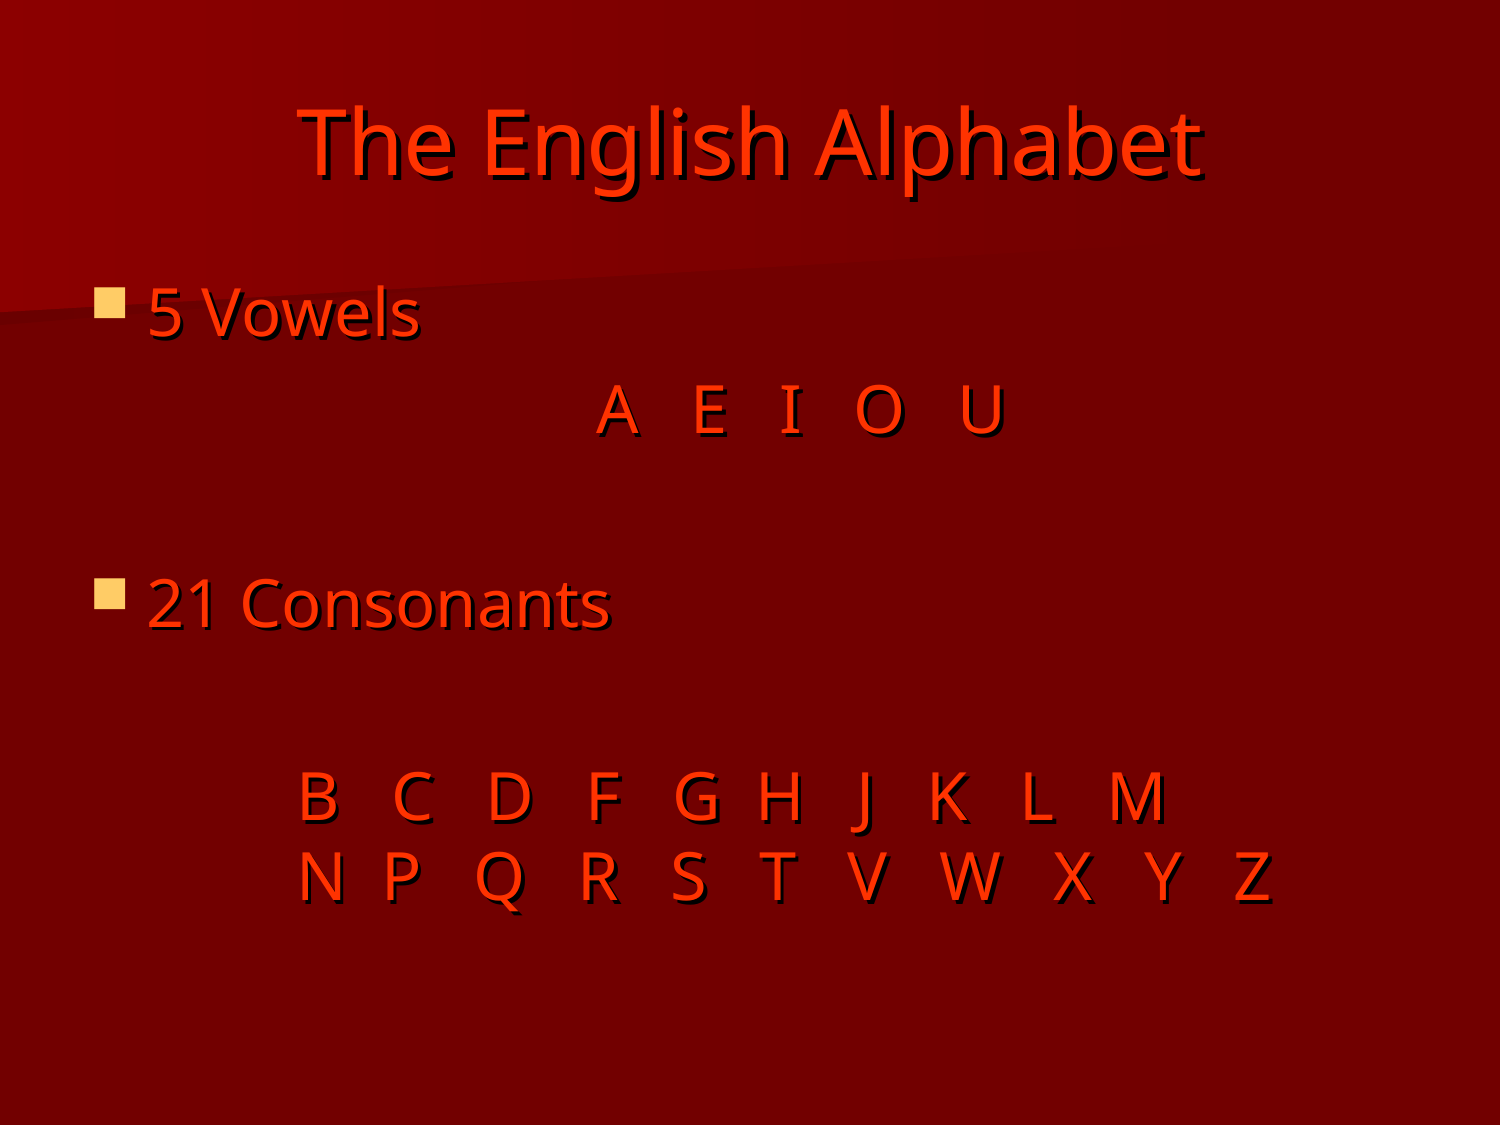

# The English Alphabet
5 Vowels
				A E I O U
21 Consonants
		B C D F G H J K L M 		N P Q R S T V W X Y Z